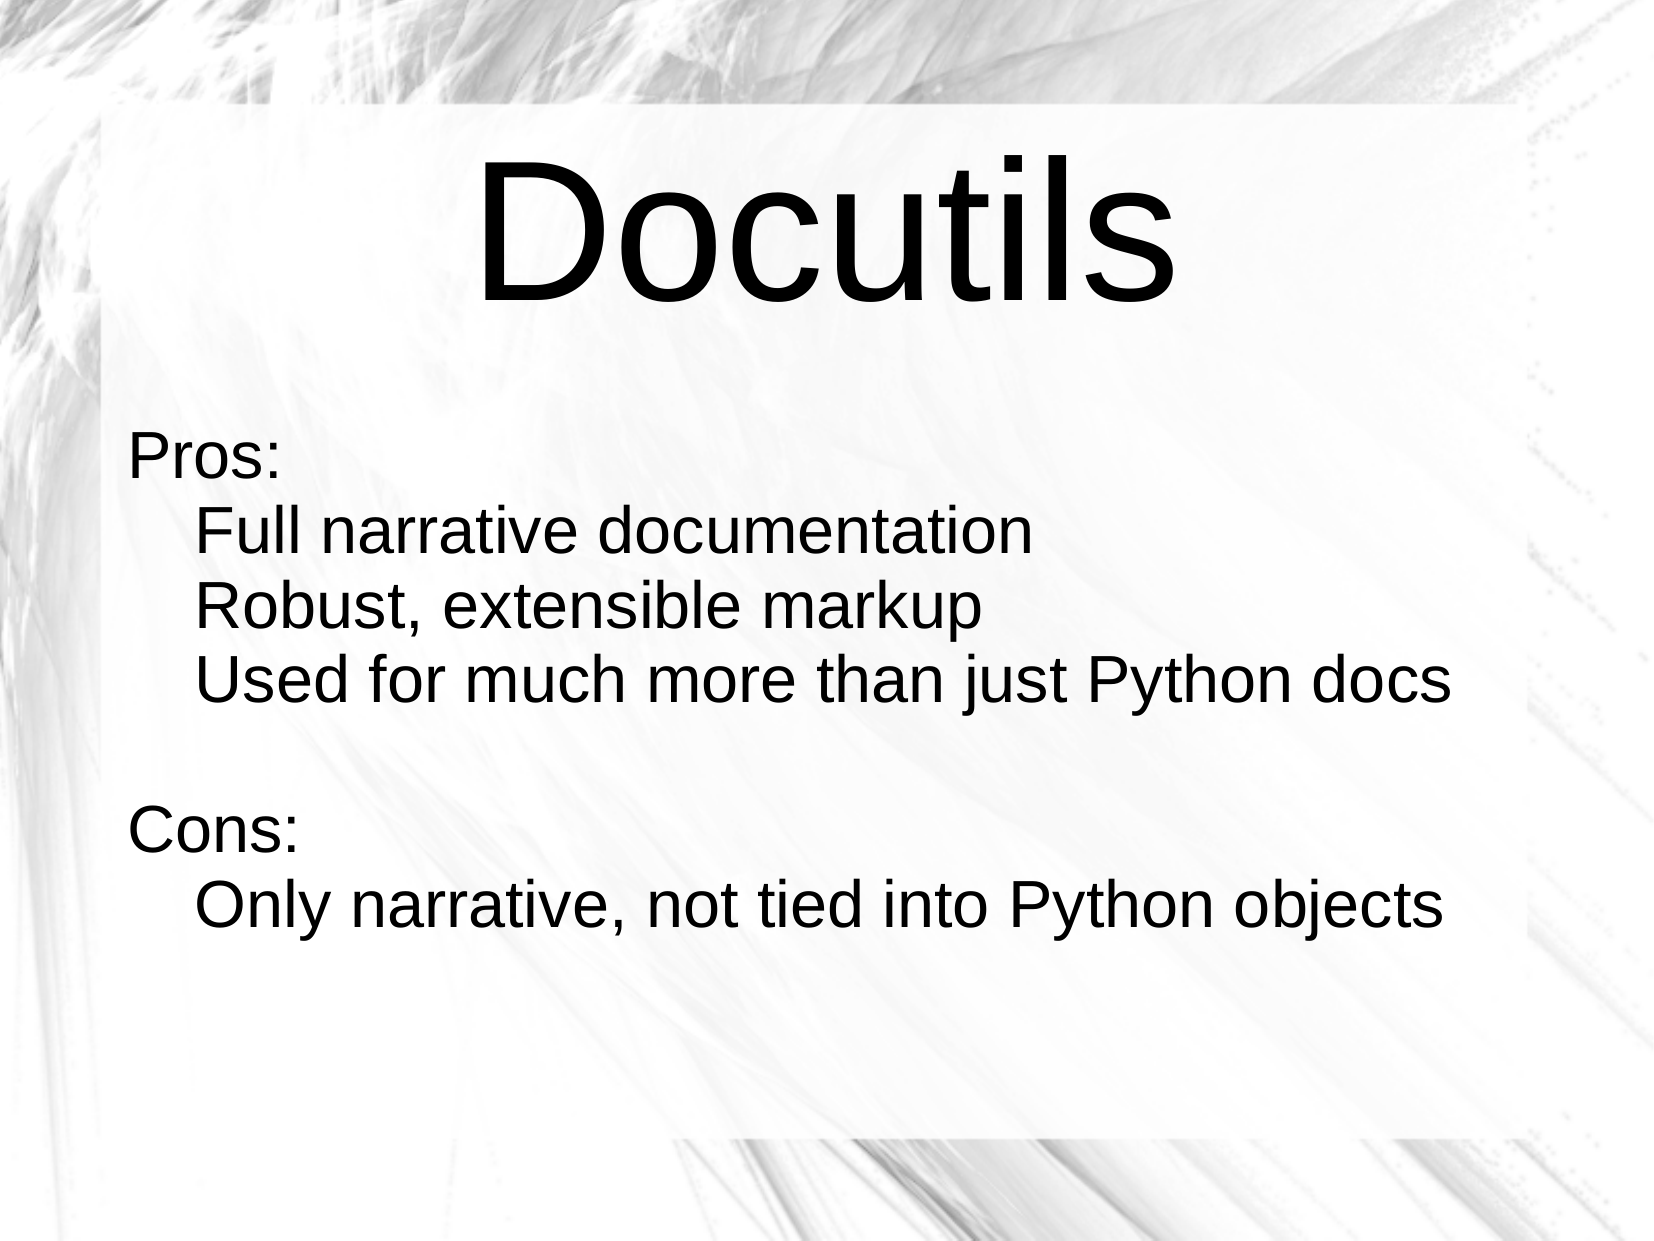

Docutils
Pros:
Full narrative documentation
Robust, extensible markup
Used for much more than just Python docs
Cons:
Only narrative, not tied into Python objects